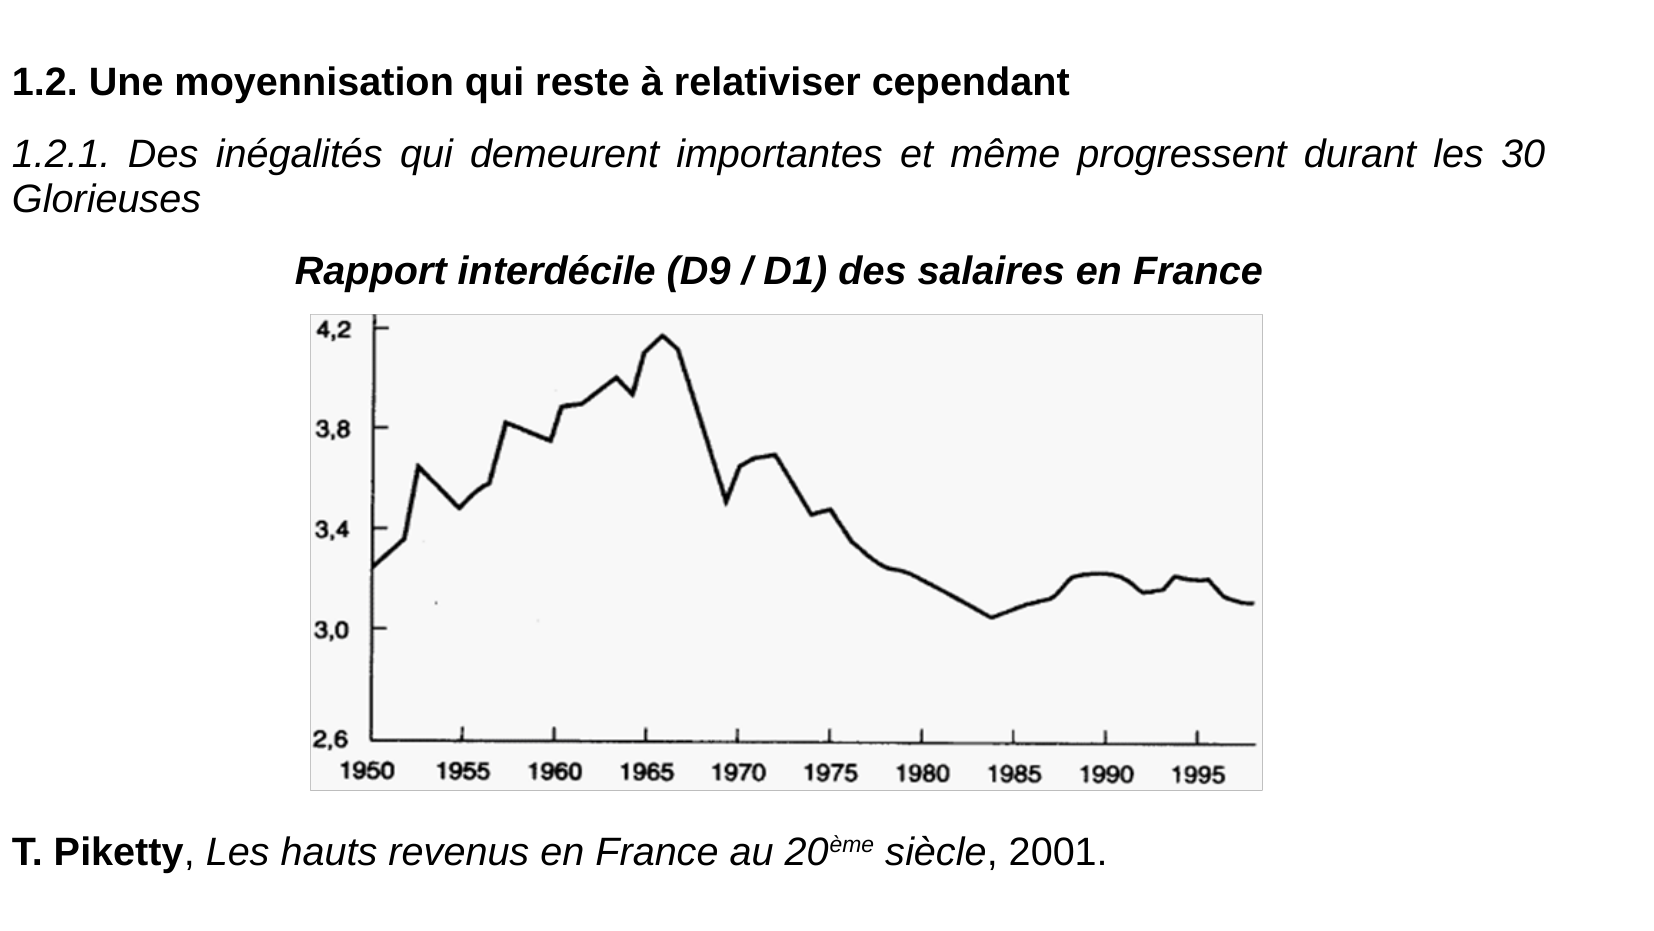

# 1.2. Une moyennisation qui reste à relativiser cependant
1.2.1. Des inégalités qui demeurent importantes et même progressent durant les 30 Glorieuses
Rapport interdécile (D9 / D1) des salaires en France
T. Piketty, Les hauts revenus en France au 20ème siècle, 2001.